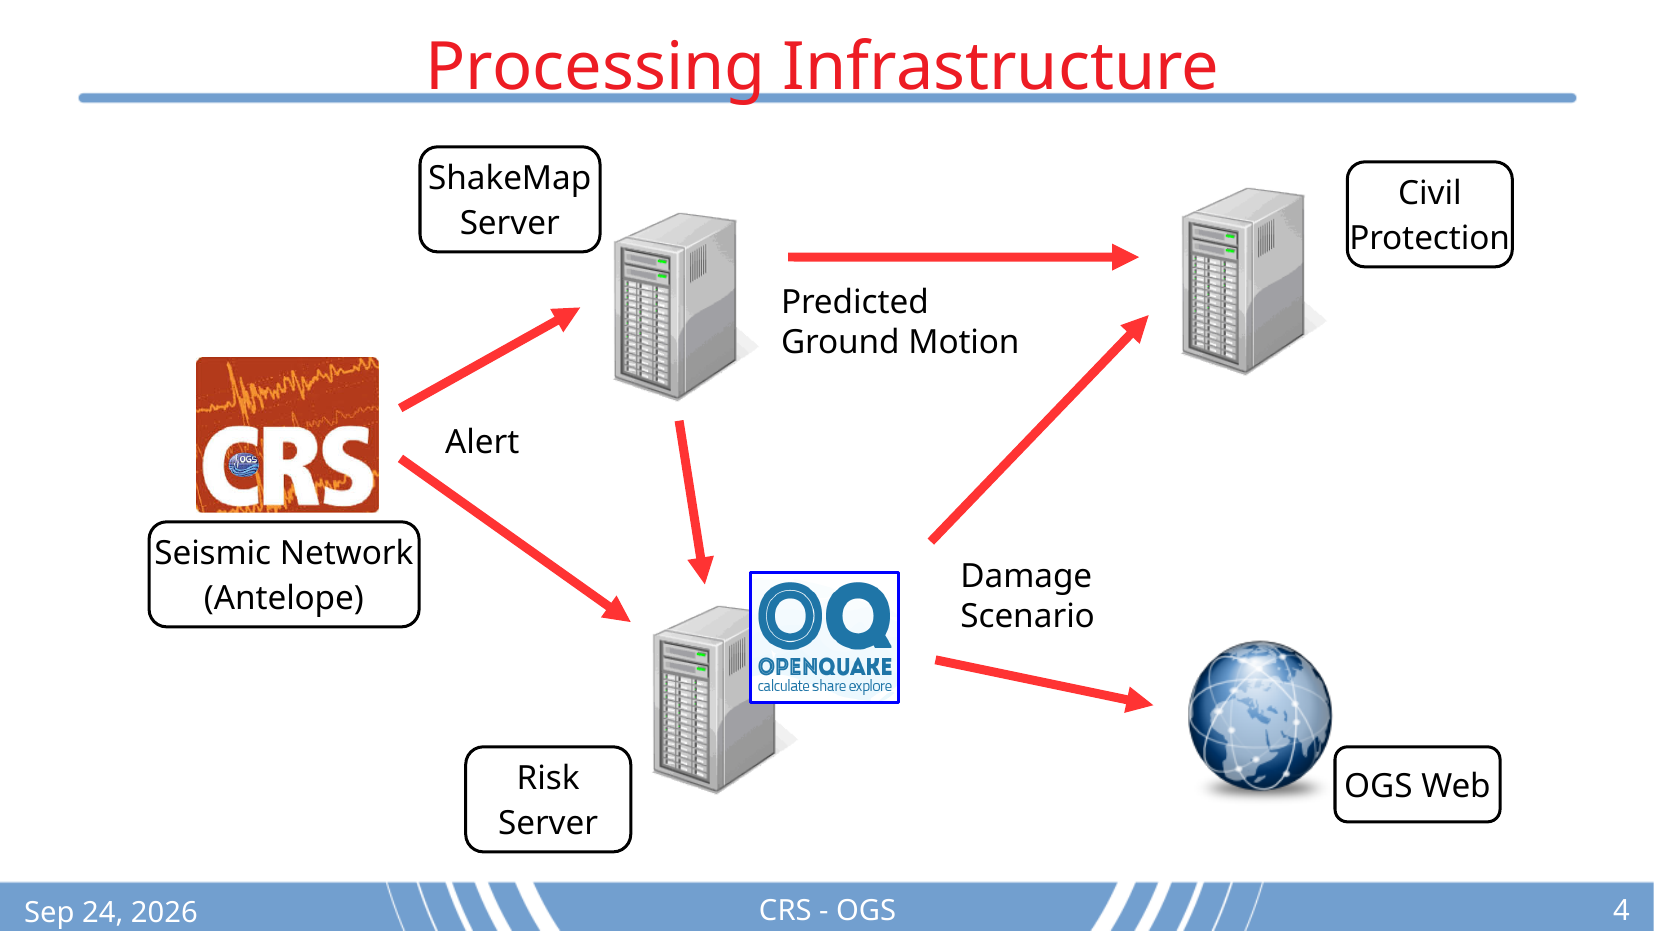

# Processing Infrastructure
ShakeMap
Server
Civil
Protection
Predicted
Ground Motion
Alert
Seismic Network
(Antelope)
Damage
Scenario
Risk
Server
OGS Web
CRS - OGS
4